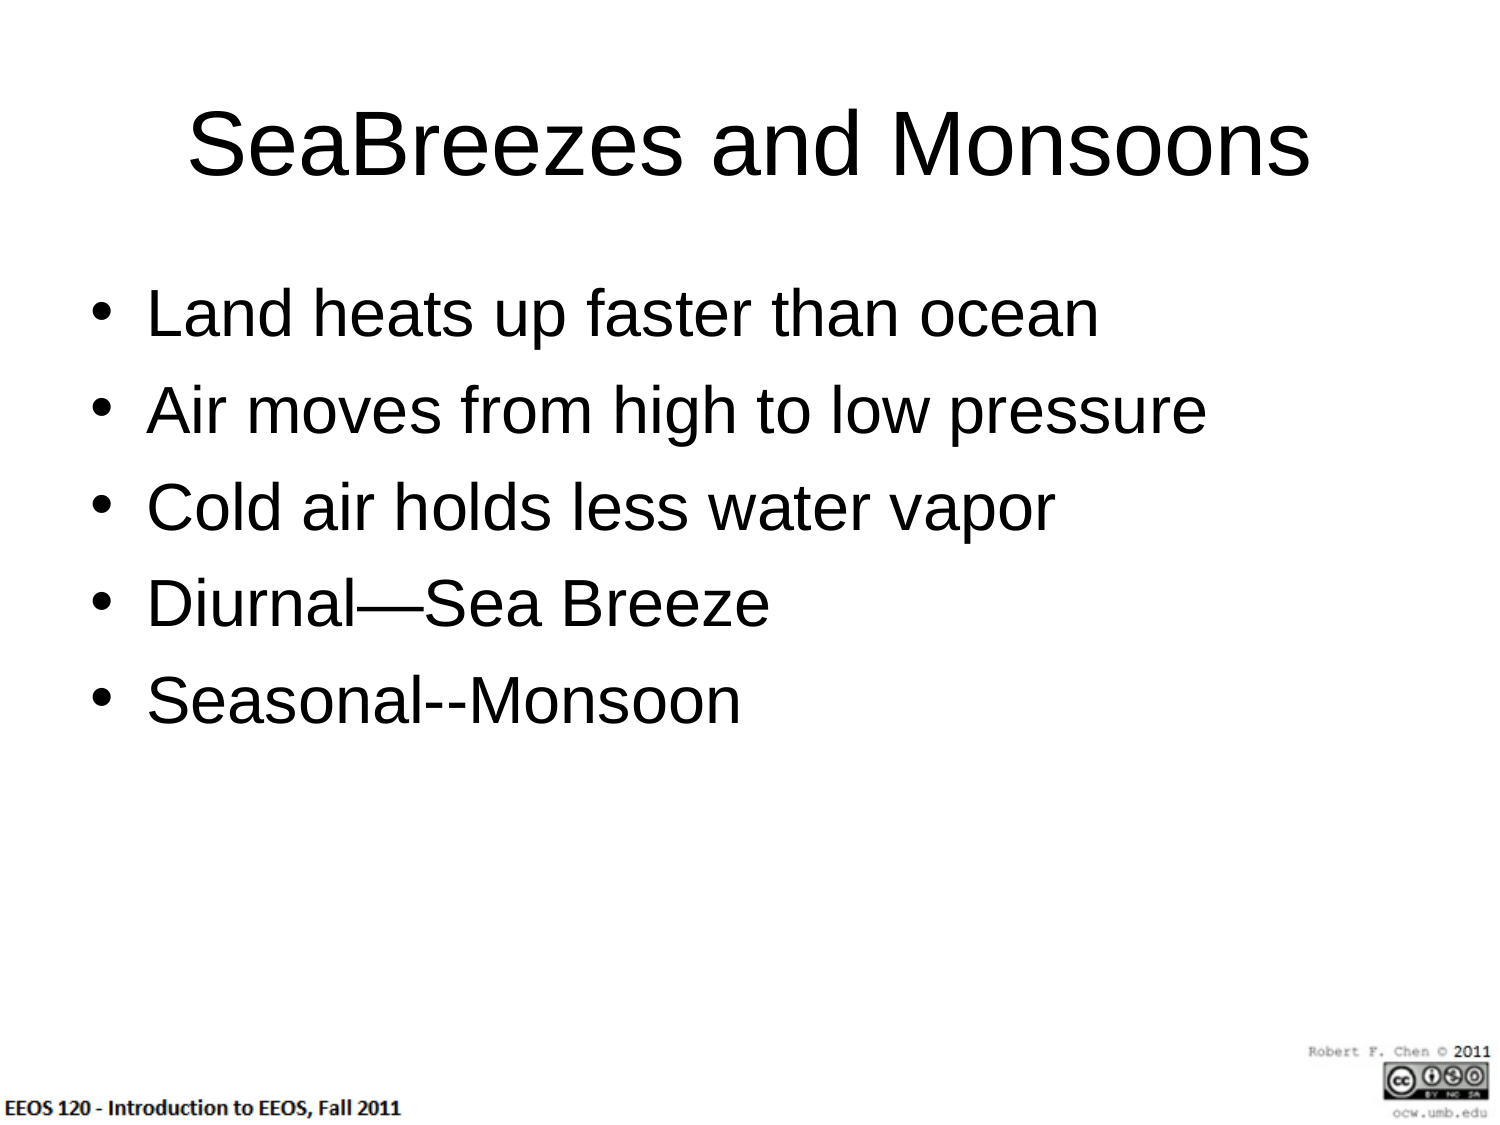

# SeaBreezes and Monsoons
Land heats up faster than ocean
Air moves from high to low pressure
Cold air holds less water vapor
Diurnal—Sea Breeze
Seasonal--Monsoon